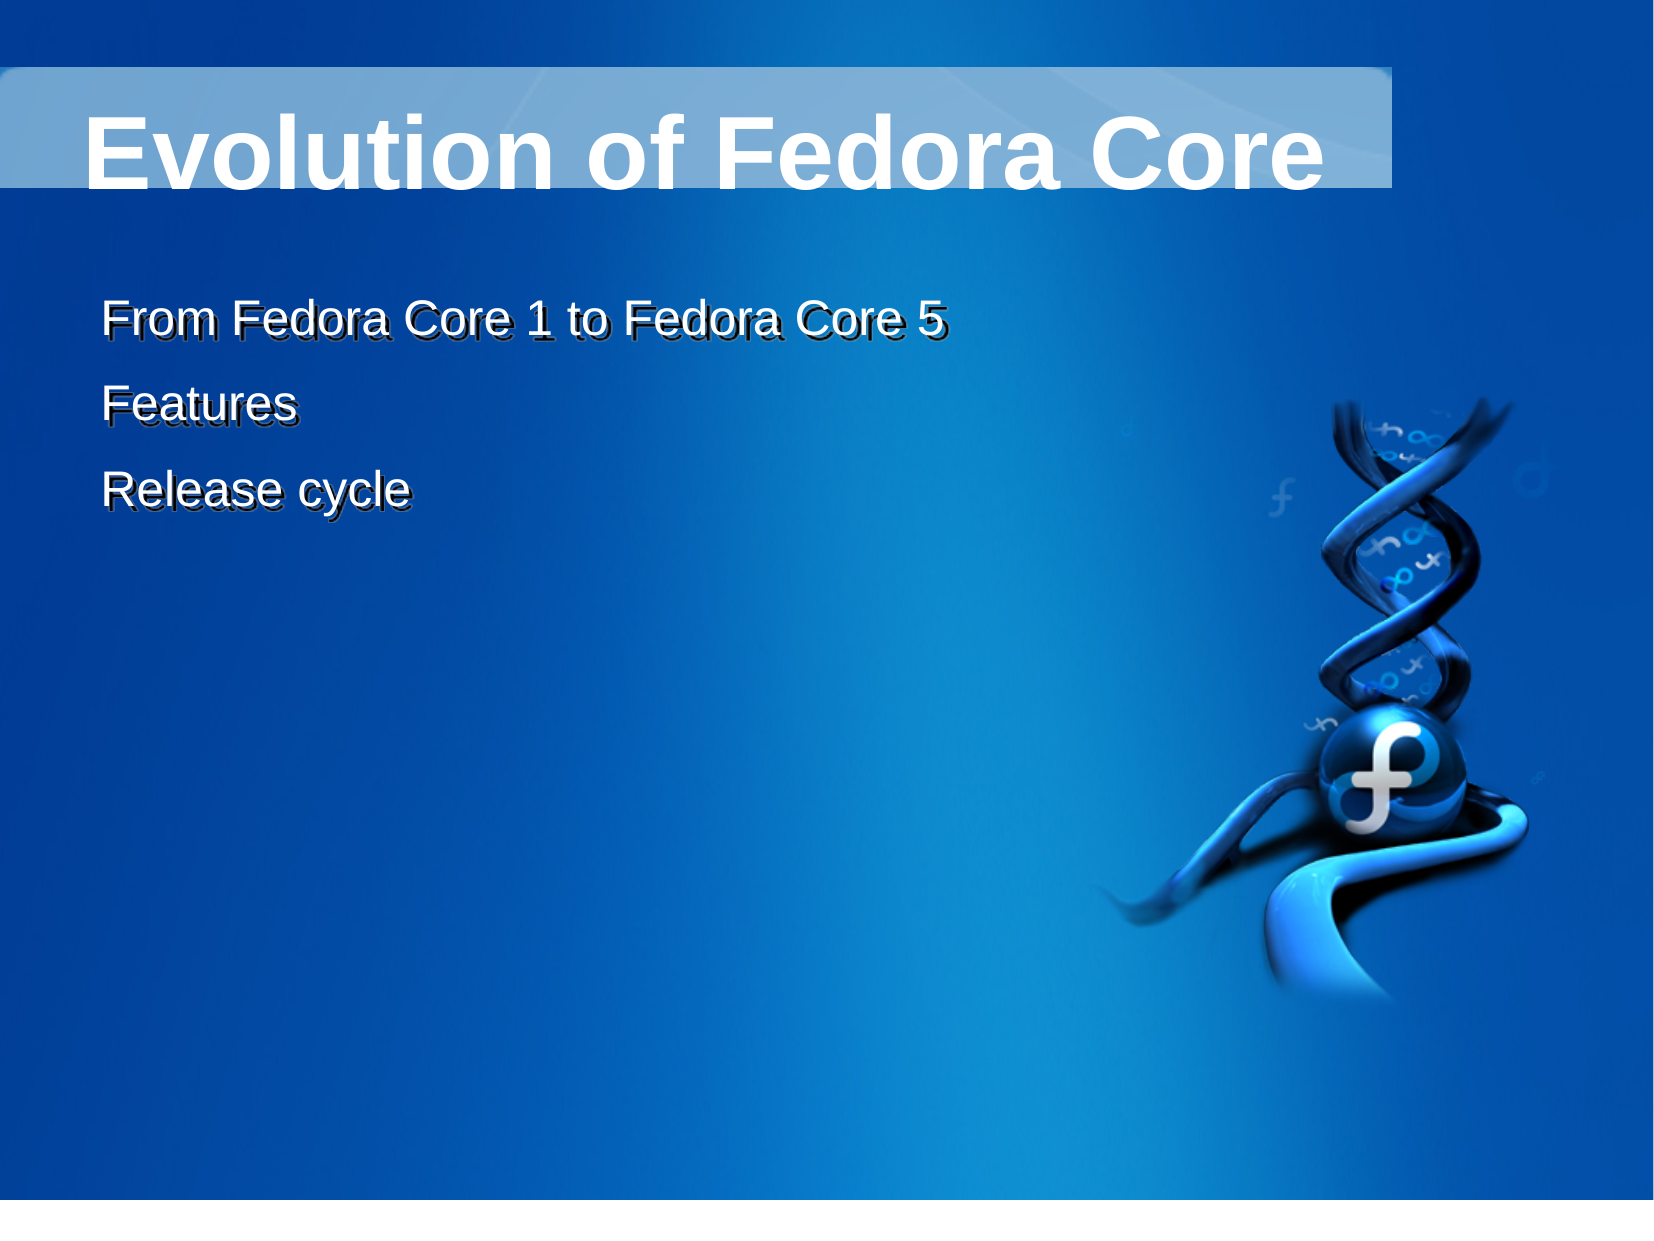

# Evolution of Fedora Core
From Fedora Core 1 to Fedora Core 5
Features
Release cycle